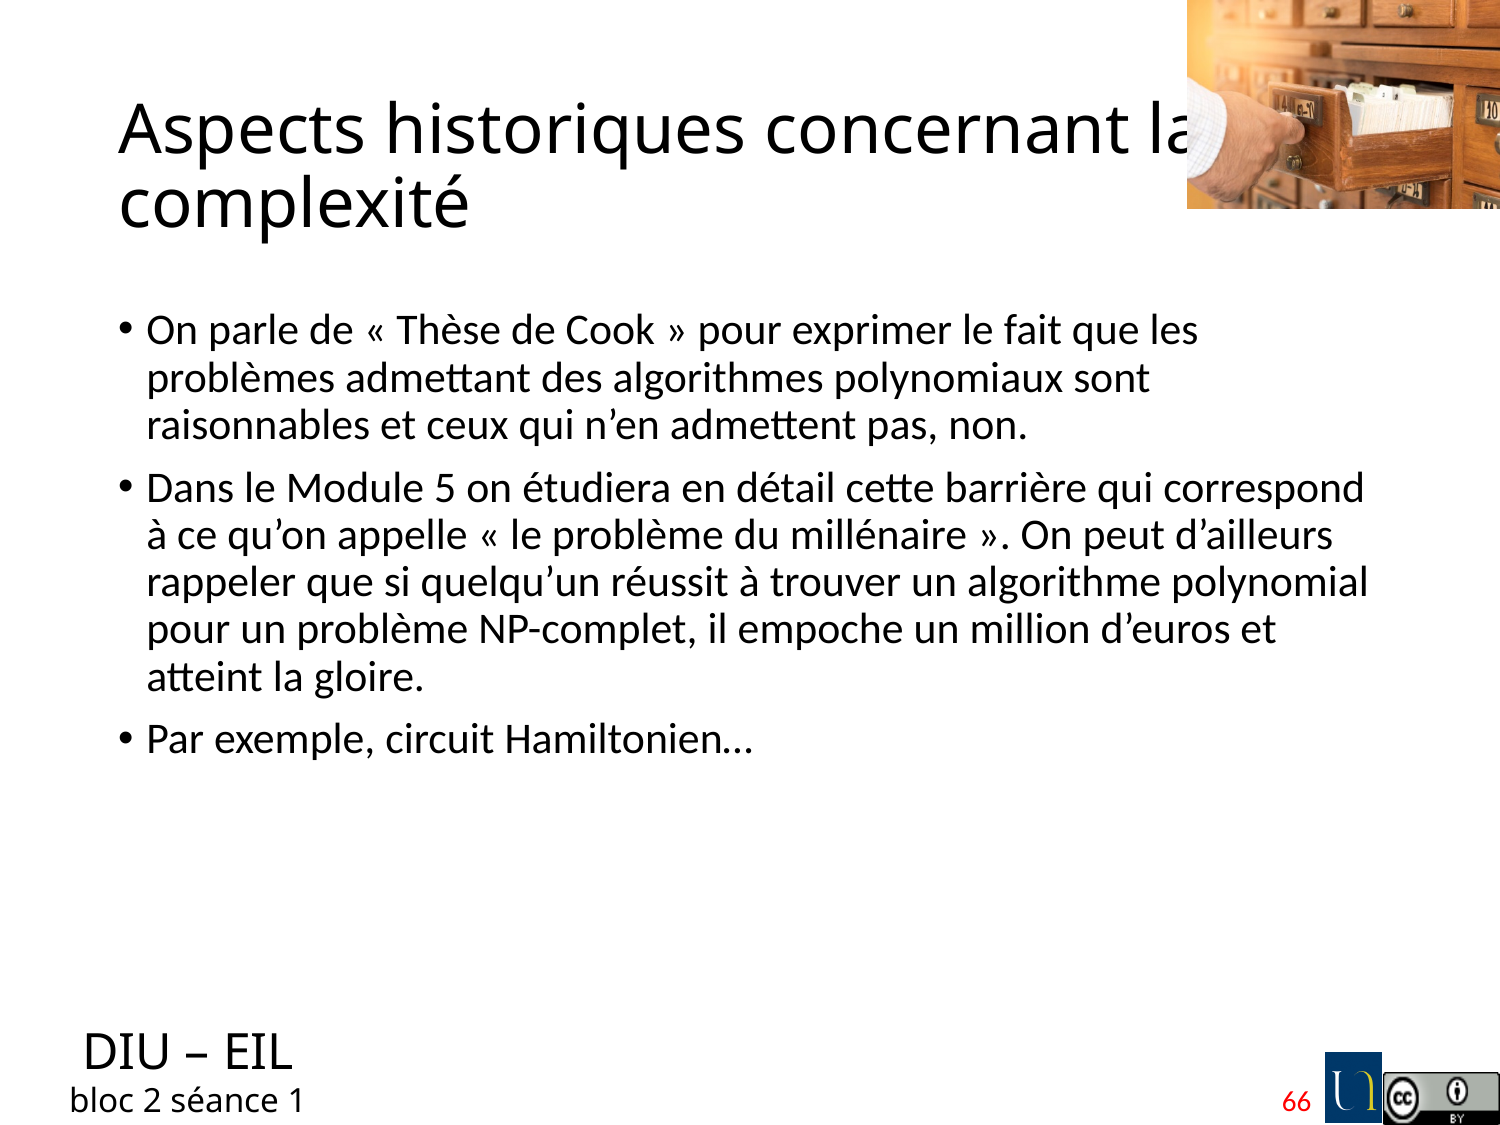

# Aspects historiques concernant la complexité
On parle de « Thèse de Cook » pour exprimer le fait que les problèmes admettant des algorithmes polynomiaux sont raisonnables et ceux qui n’en admettent pas, non.
Dans le Module 5 on étudiera en détail cette barrière qui correspond à ce qu’on appelle « le problème du millénaire ». On peut d’ailleurs rappeler que si quelqu’un réussit à trouver un algorithme polynomial pour un problème NP-complet, il empoche un million d’euros et atteint la gloire.
Par exemple, circuit Hamiltonien…